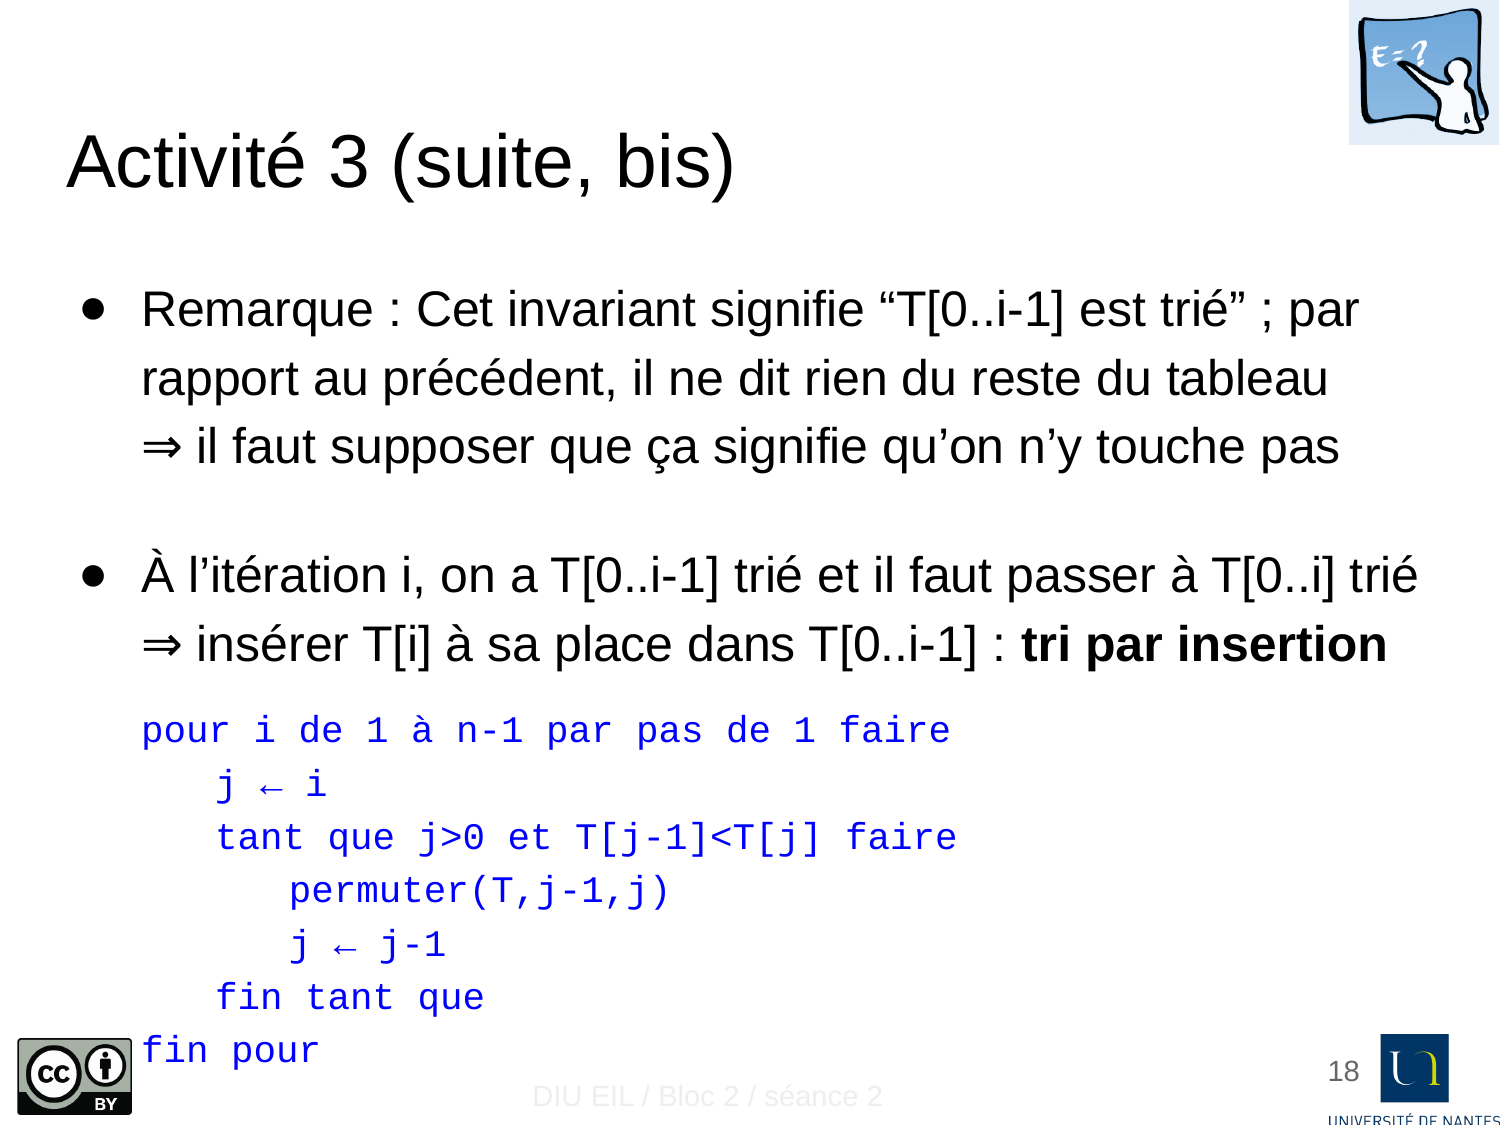

# Activité 3 (suite, bis)
Remarque : Cet invariant signifie “T[0..i-1] est trié” ; par rapport au précédent, il ne dit rien du reste du tableau
⇒ il faut supposer que ça signifie qu’on n’y touche pas
À l’itération i, on a T[0..i-1] trié et il faut passer à T[0..i] trié ⇒ insérer T[i] à sa place dans T[0..i-1] : tri par insertion
pour i de 1 à n-1 par pas de 1 faire
	j ← i
	tant que j>0 et T[j-1]<T[j] faire
		permuter(T,j-1,j)
		j ← j-1
	fin tant que
fin pour